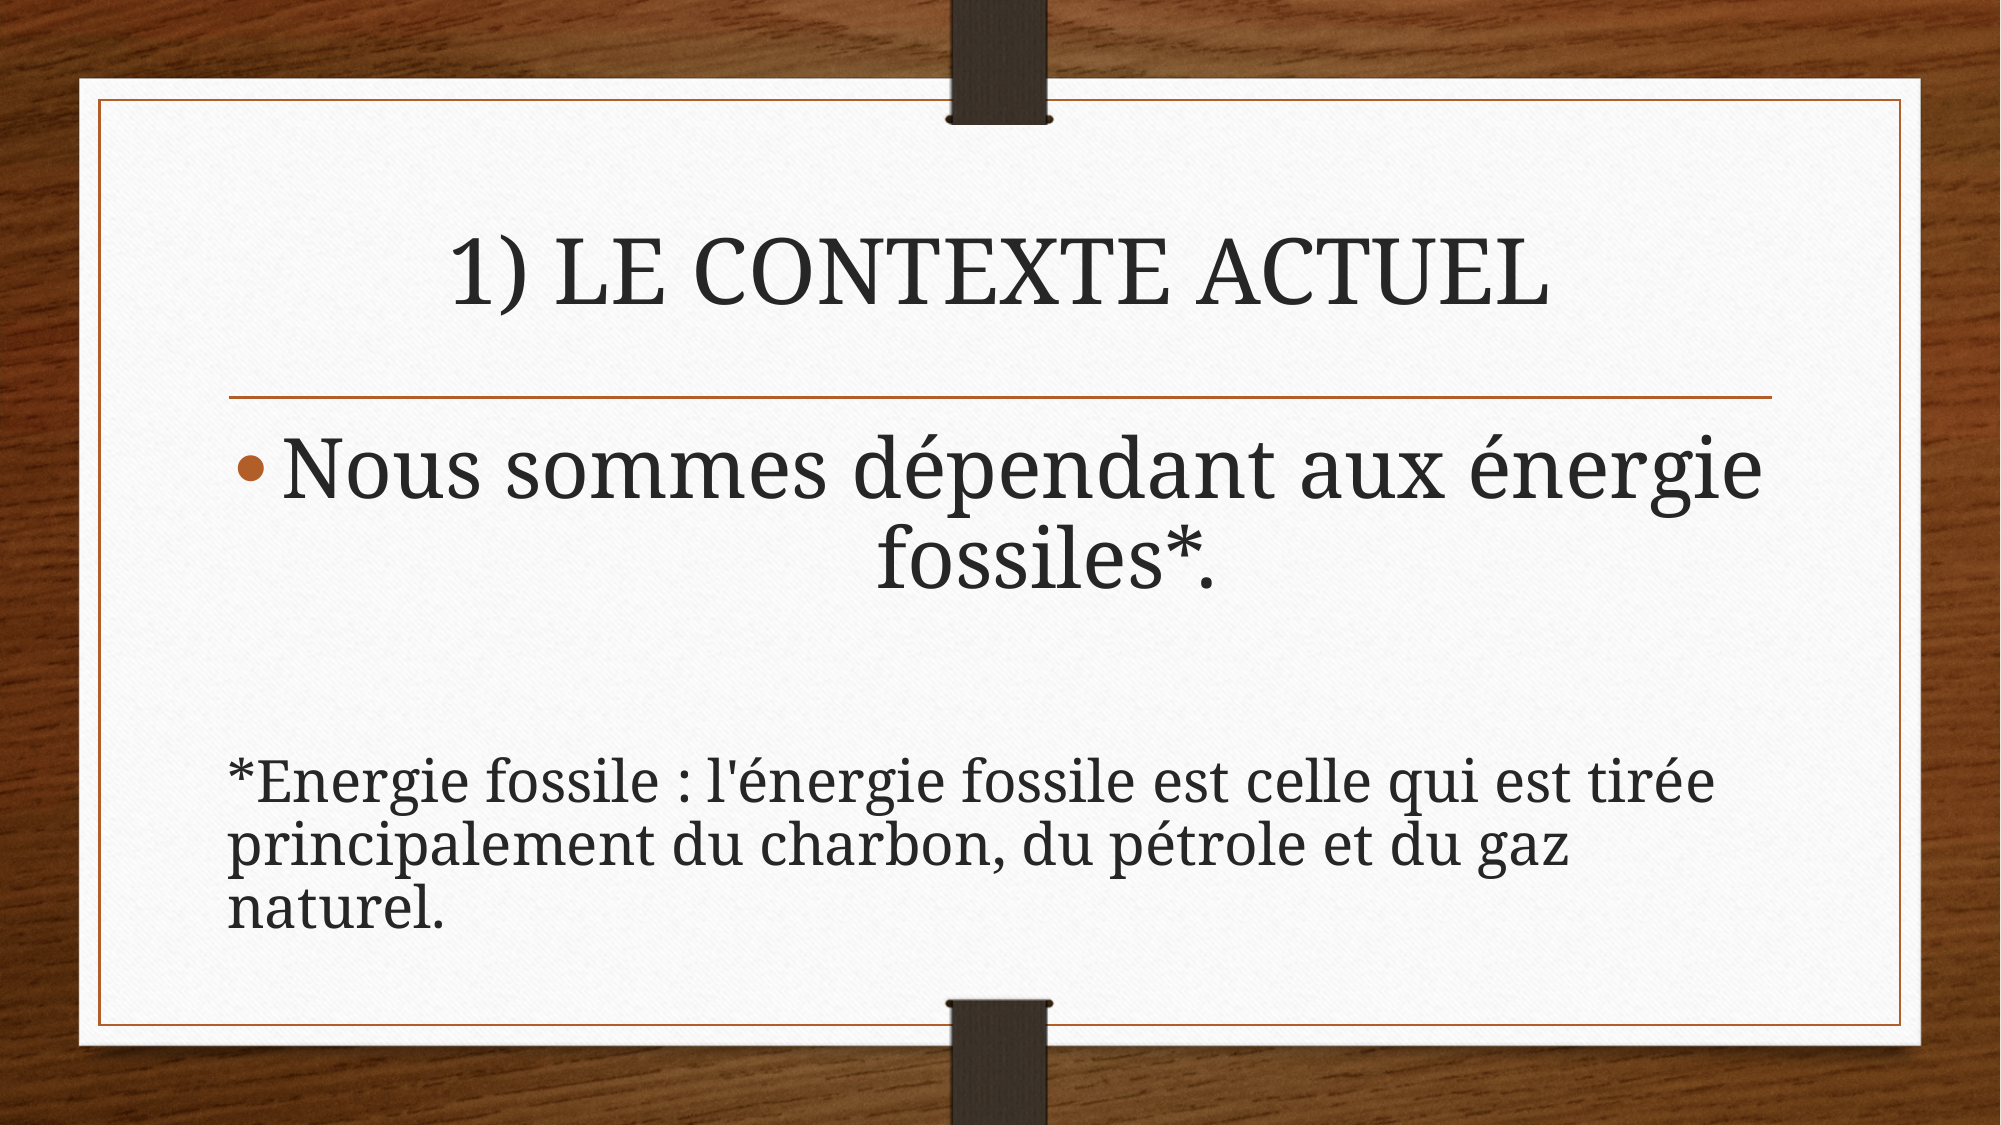

# 1) LE CONTEXTE ACTUEL
Nous sommes dépendant aux énergie fossiles*.
*Energie fossile : l'énergie fossile est celle qui est tirée principalement du charbon, du pétrole et du gaz naturel.